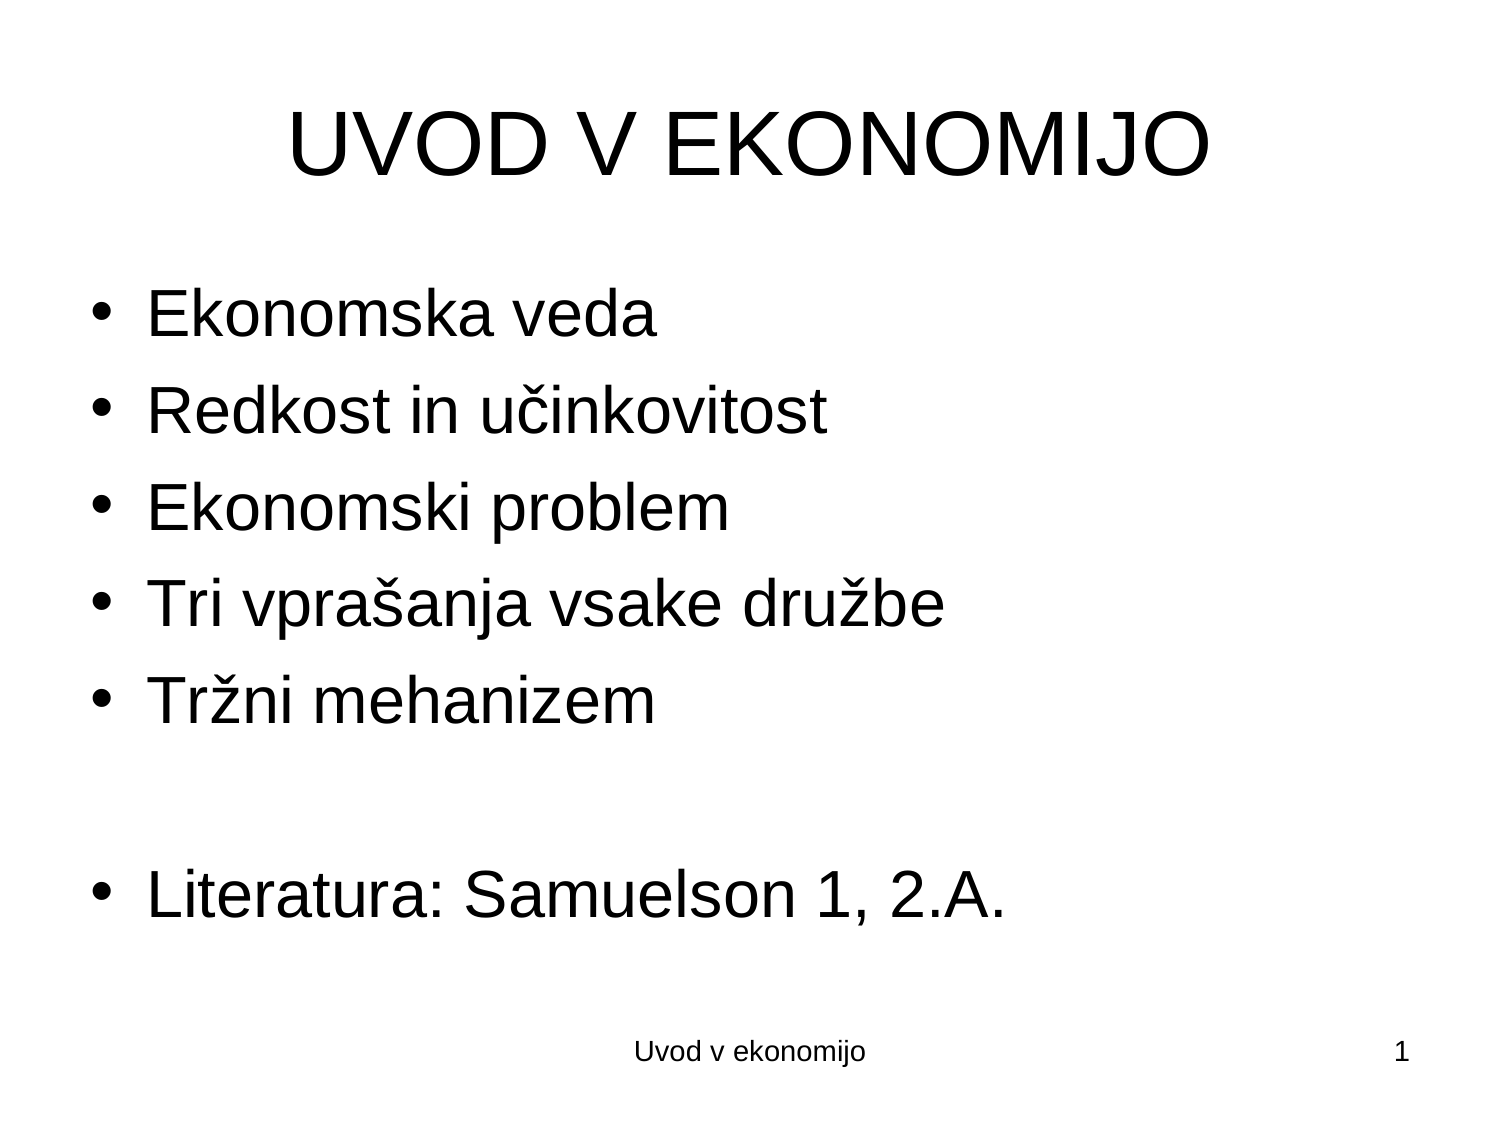

# UVOD V EKONOMIJO
Ekonomska veda
Redkost in učinkovitost
Ekonomski problem
Tri vprašanja vsake družbe
Tržni mehanizem
Literatura: Samuelson 1, 2.A.
Uvod v ekonomijo